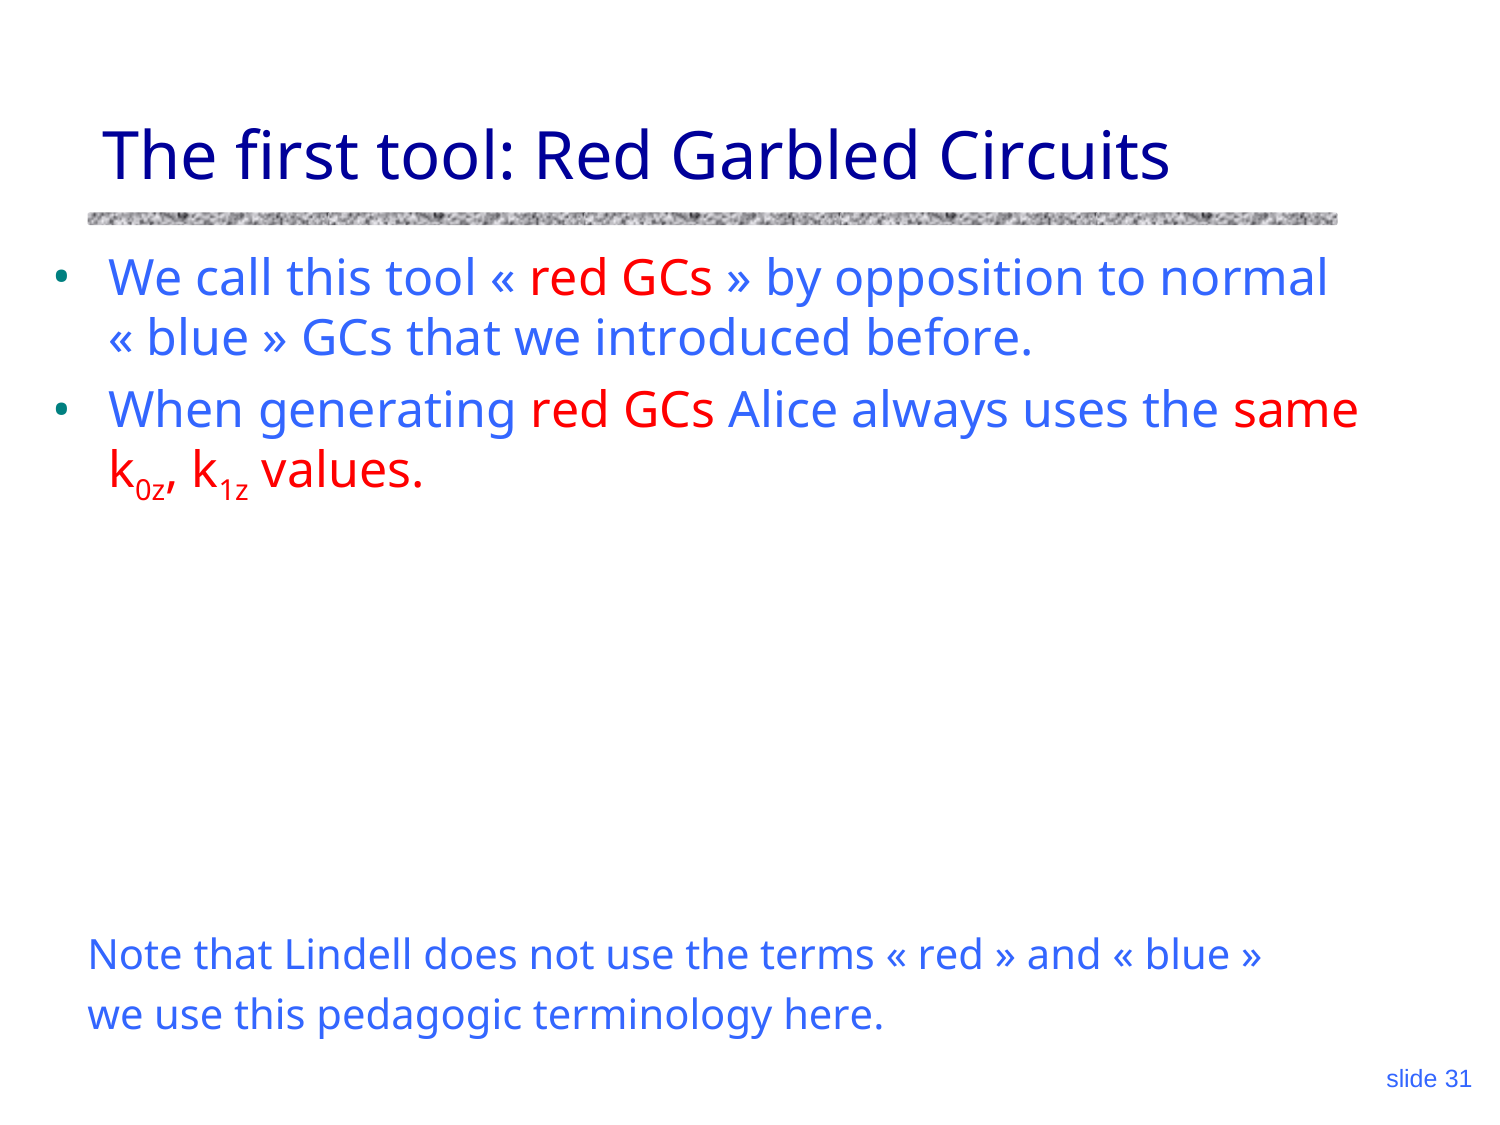

# The first tool: Red Garbled Circuits
We call this tool « red GCs » by opposition to normal « blue » GCs that we introduced before.
When generating red GCs Alice always uses the same k0z, k1z values.
Note that Lindell does not use the terms « red » and « blue »
we use this pedagogic terminology here.
slide